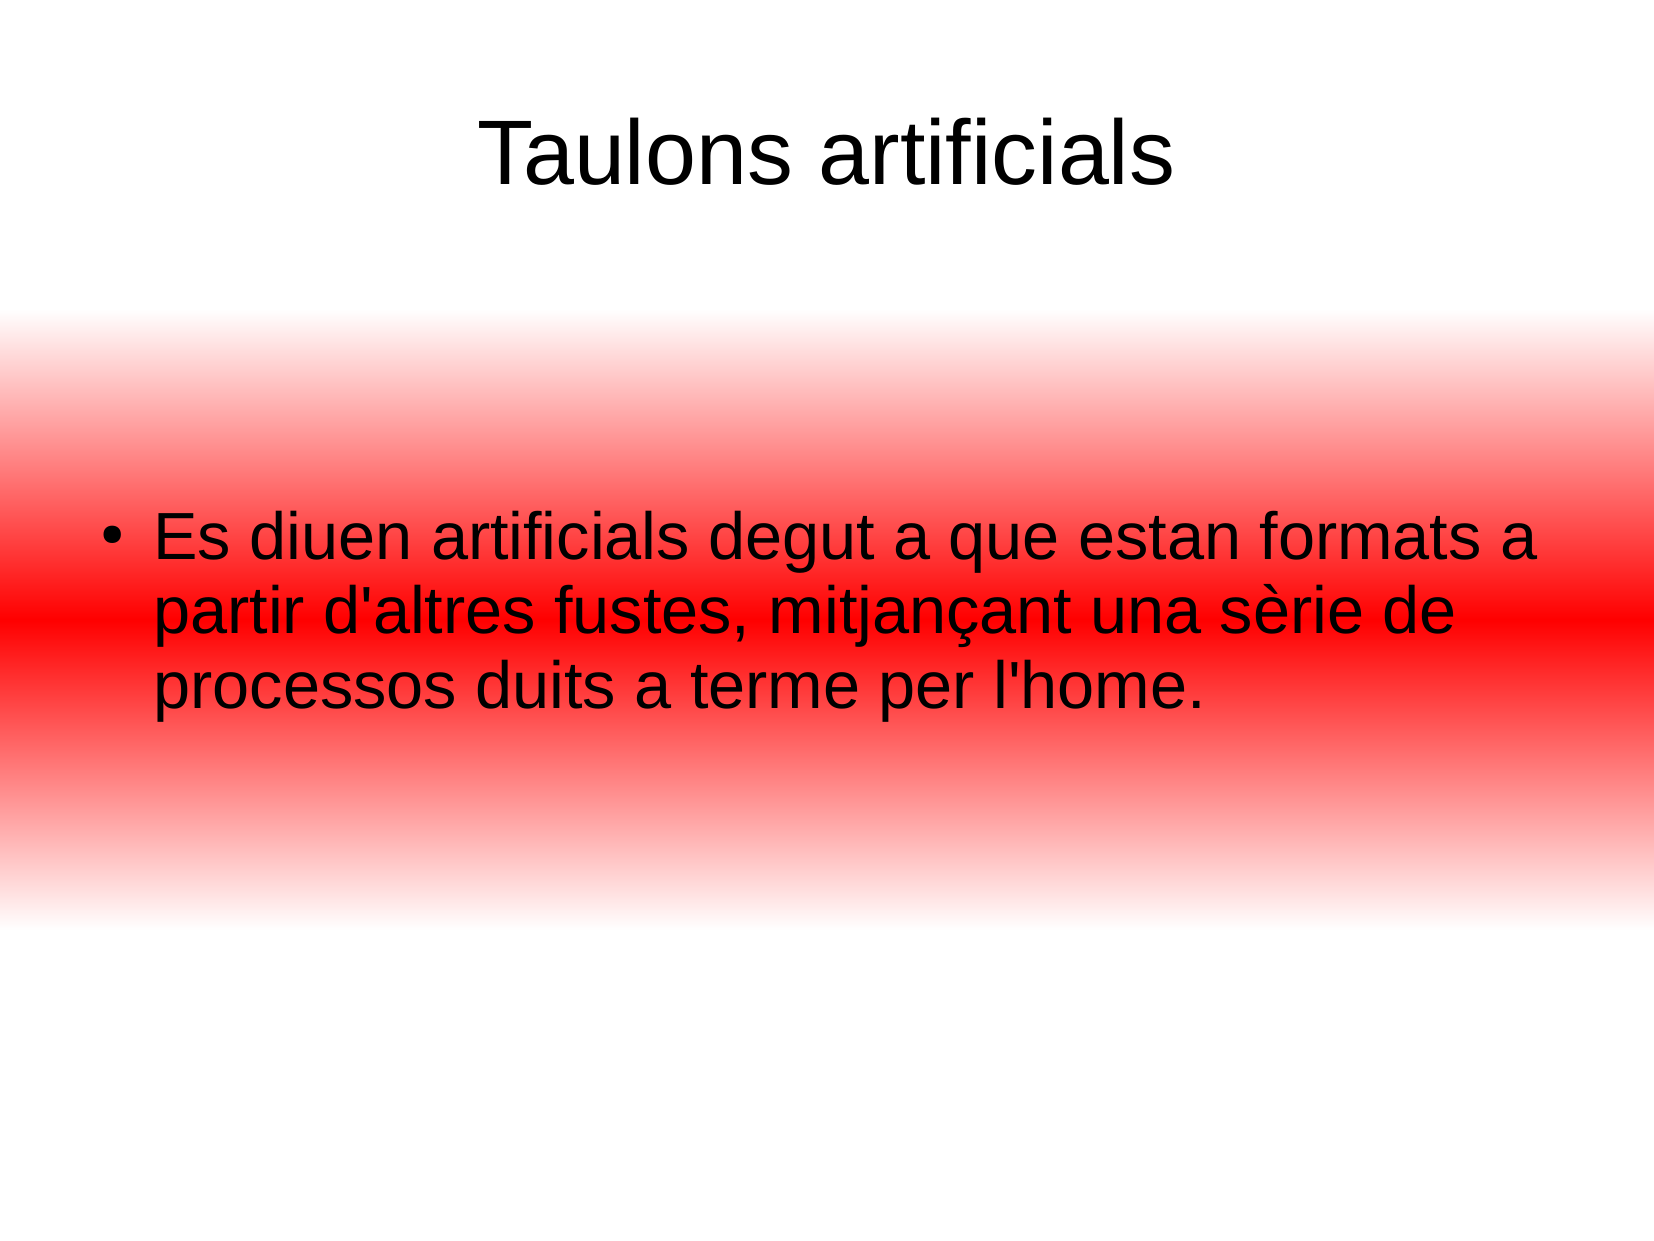

# Taulons artificials
Es diuen artificials degut a que estan formats a partir d'altres fustes, mitjançant una sèrie de processos duits a terme per l'home.